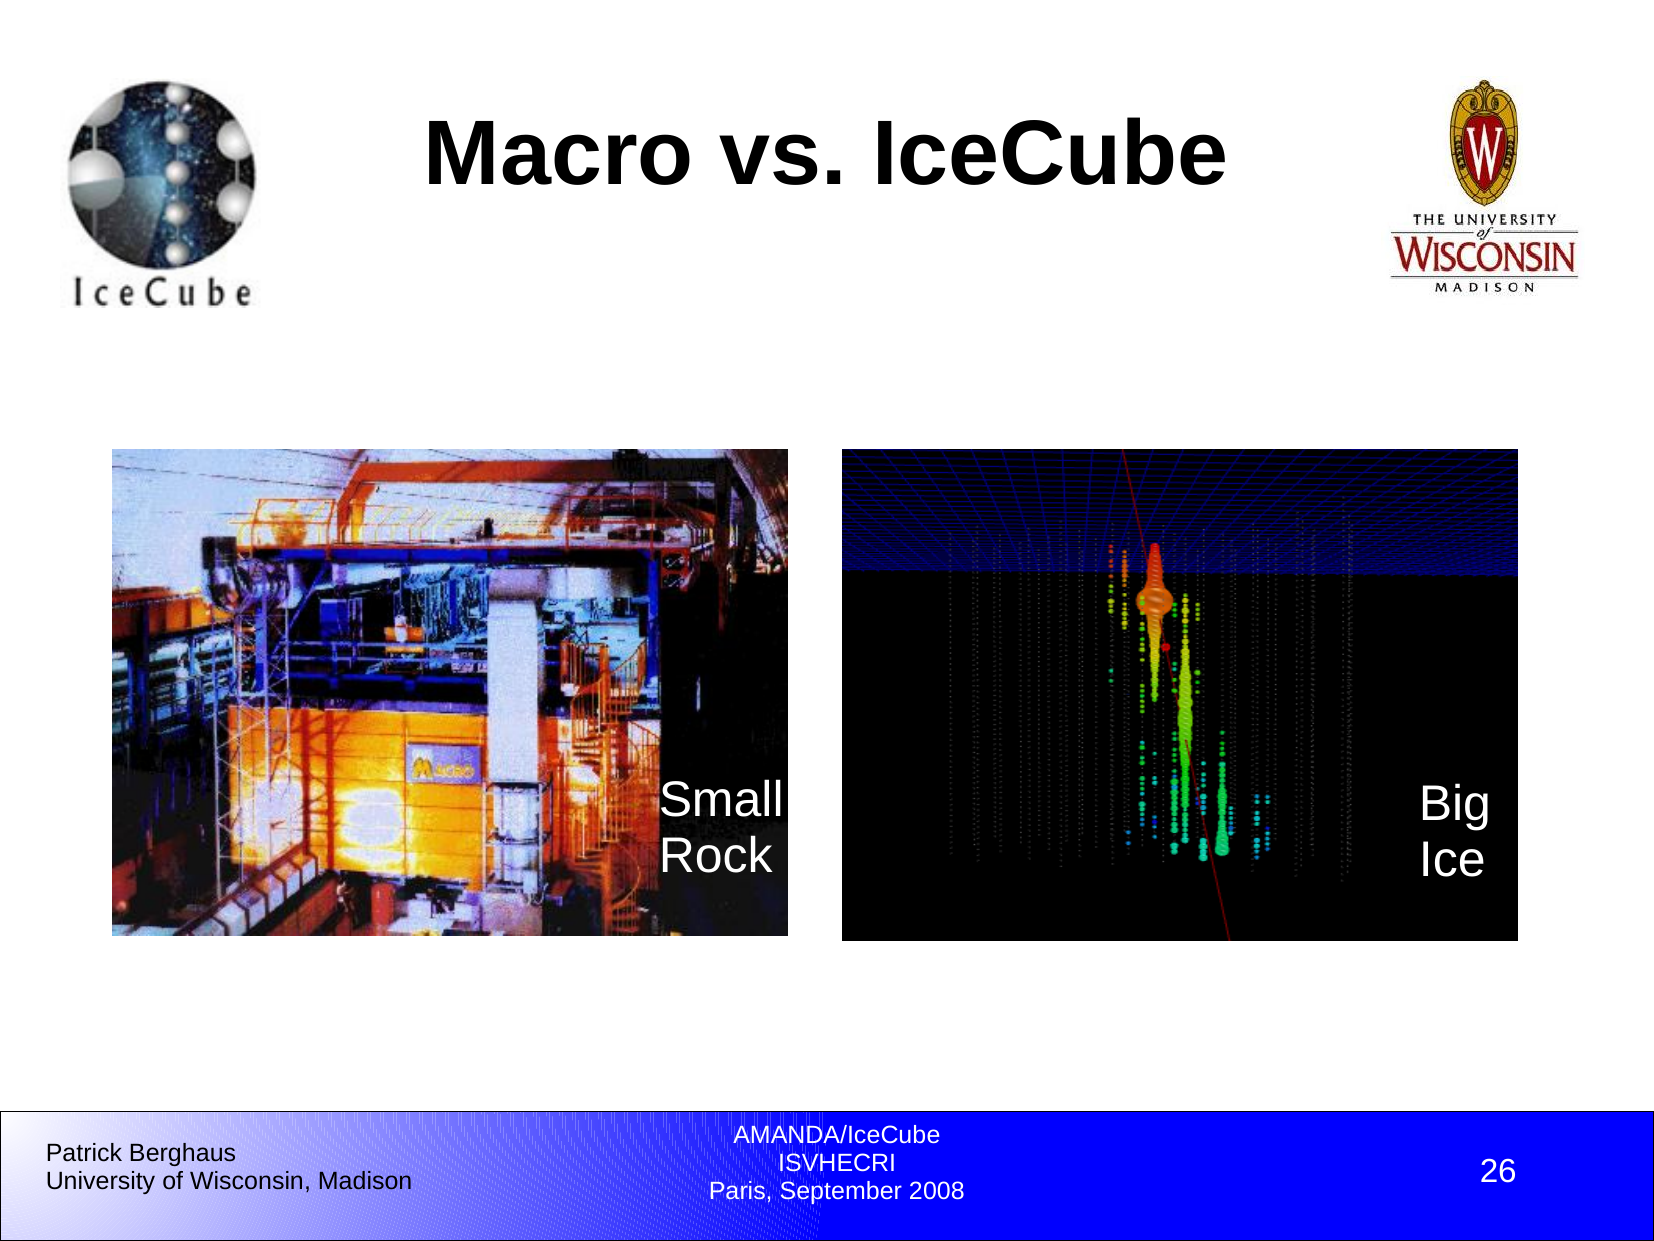

# Macro vs. IceCube
Big
Ice
Small
Rock
High Multiplicity
Large Area
No Shielding